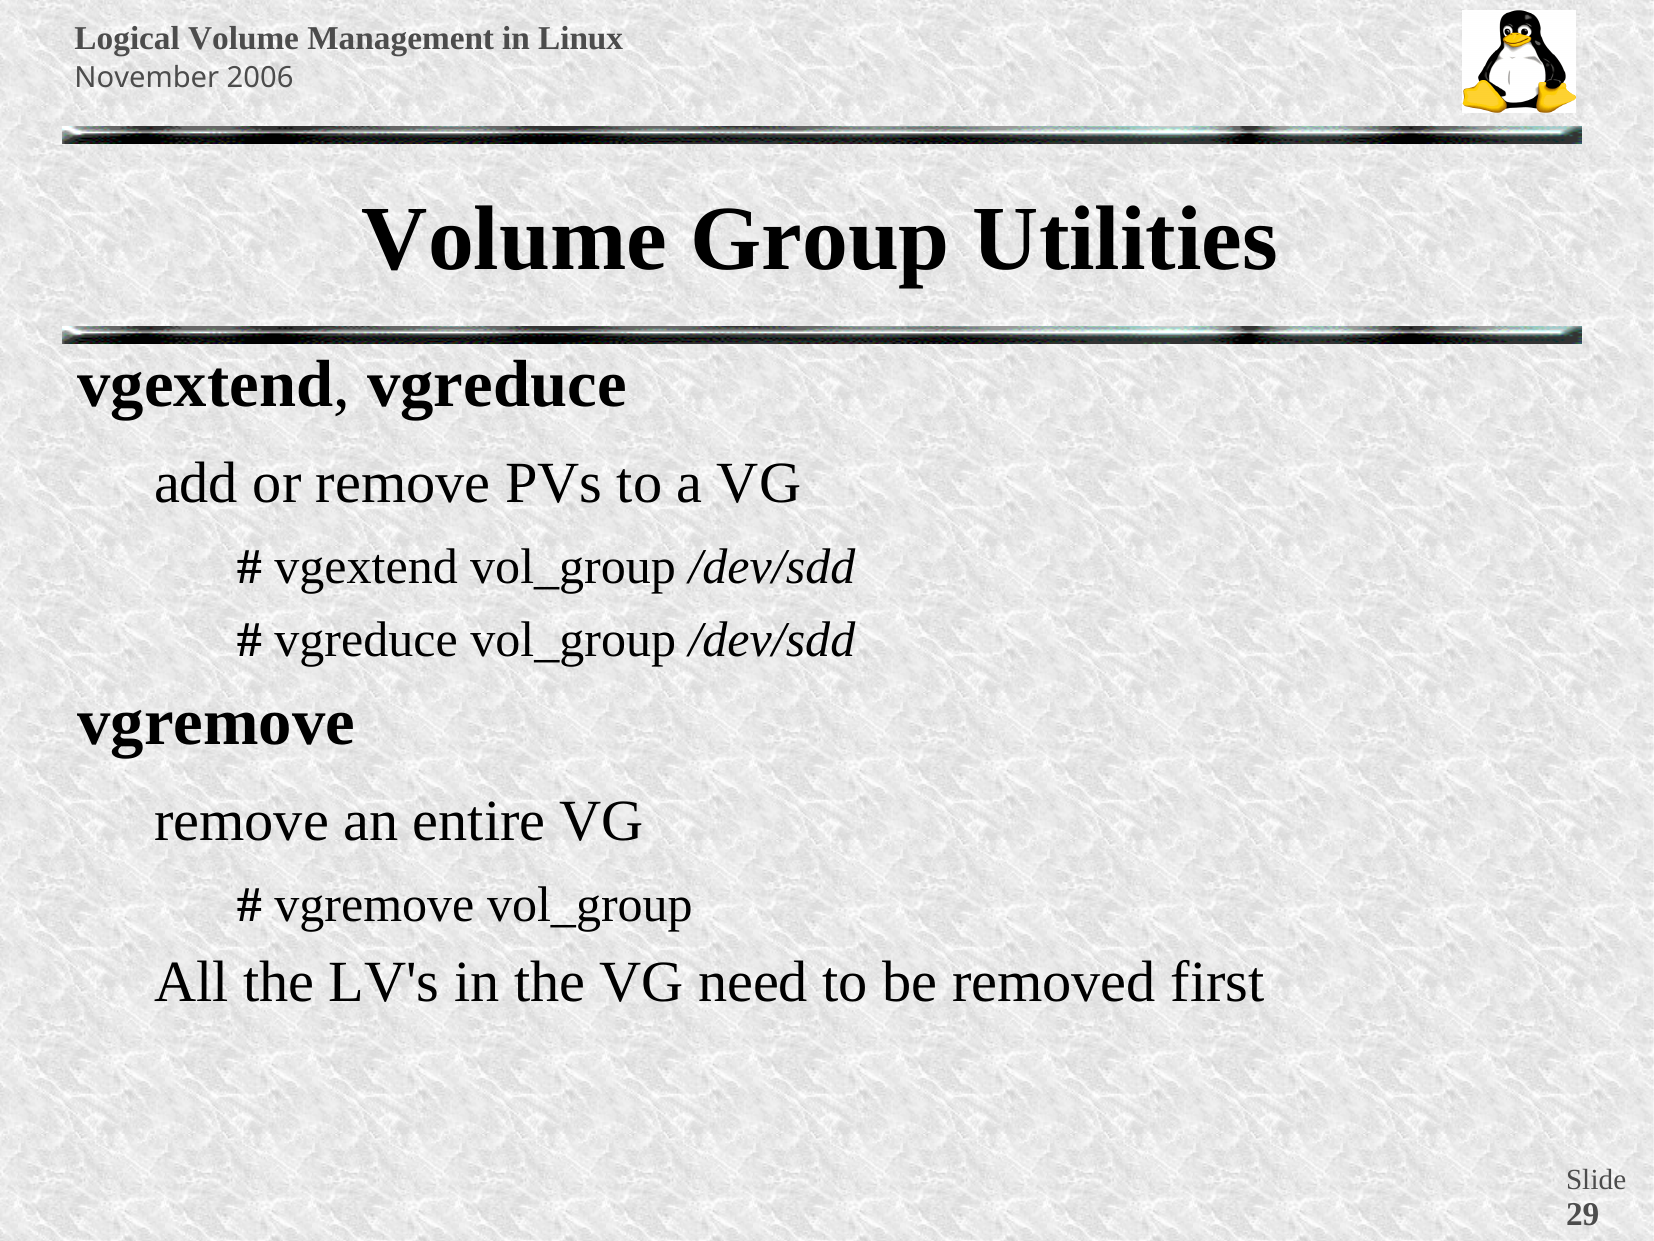

# Volume Group Utilities
vgextend, vgreduce
add or remove PVs to a VG
# vgextend vol_group /dev/sdd
# vgreduce vol_group /dev/sdd
vgremove
remove an entire VG
# vgremove vol_group
All the LV's in the VG need to be removed first